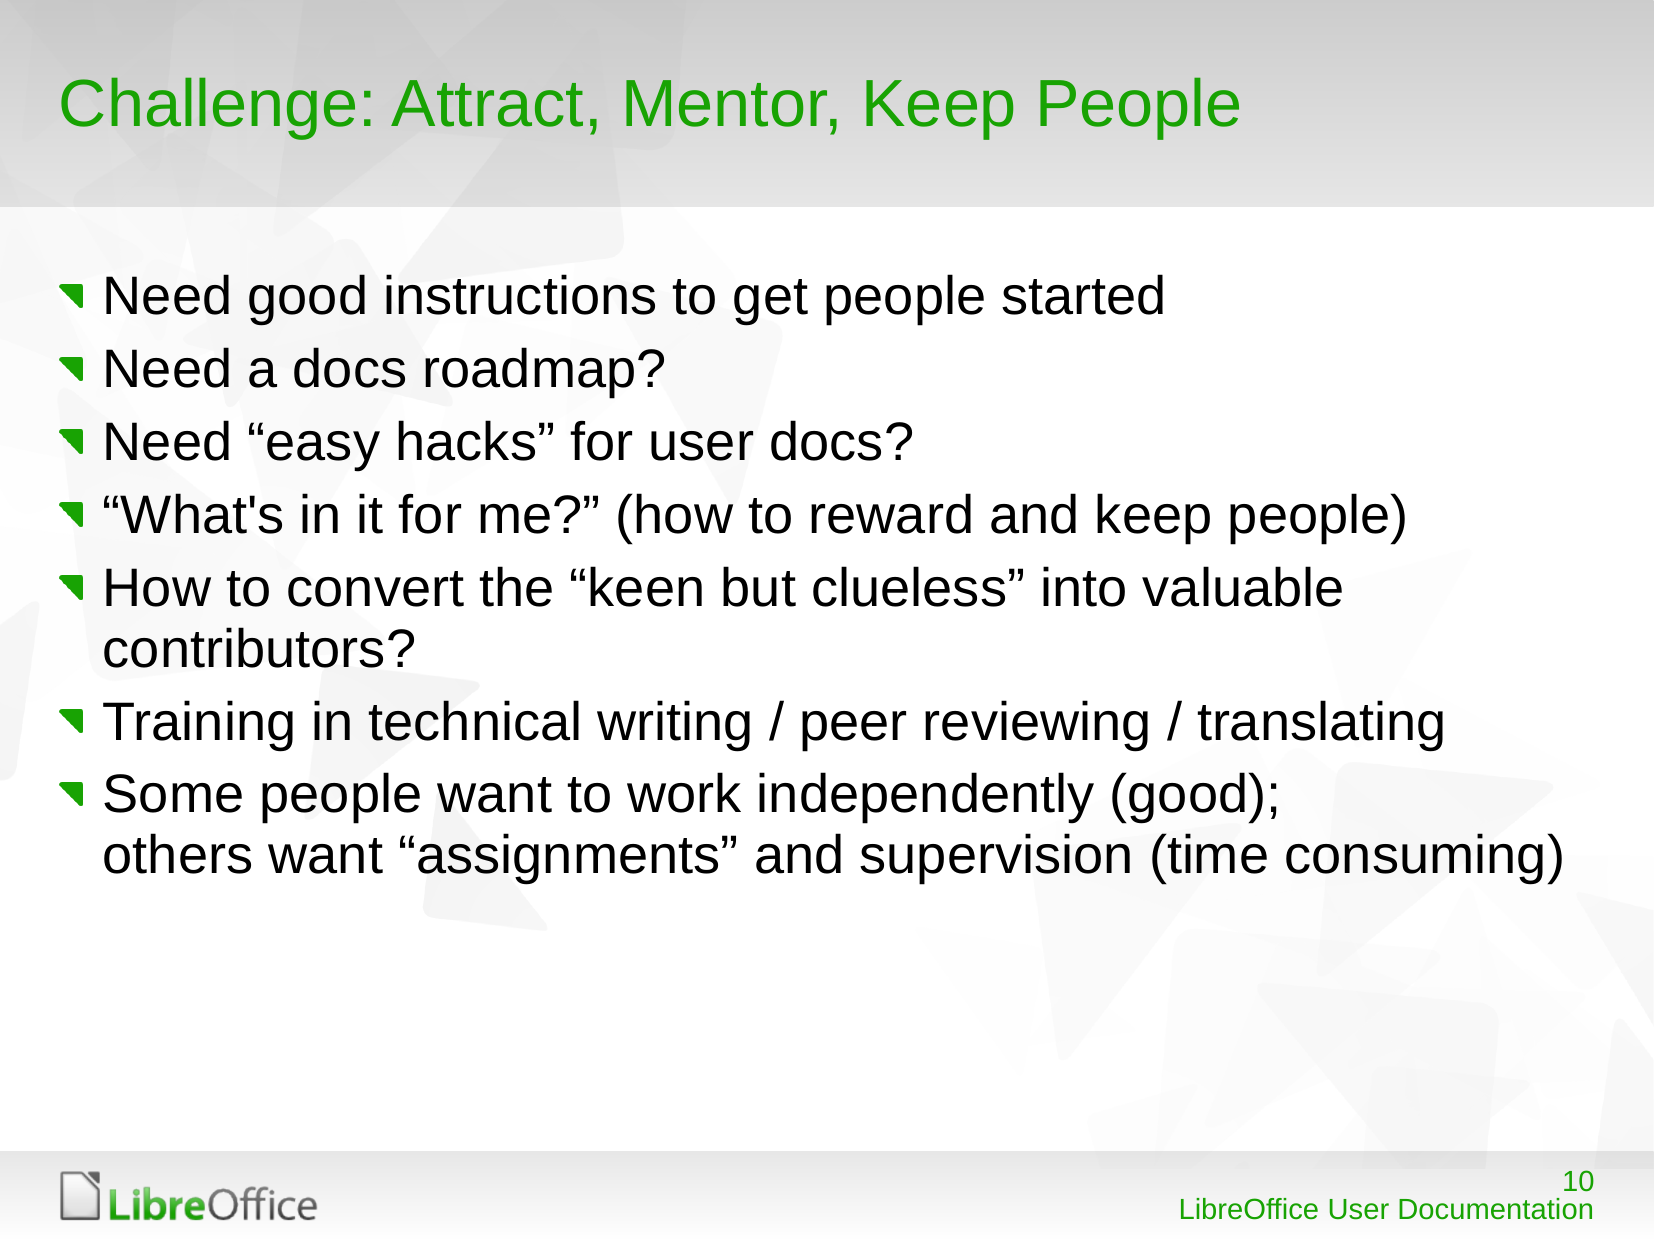

# Challenge: Attract, Mentor, Keep People
Need good instructions to get people started
Need a docs roadmap?
Need “easy hacks” for user docs?
“What's in it for me?” (how to reward and keep people)
How to convert the “keen but clueless” into valuable contributors?
Training in technical writing / peer reviewing / translating
Some people want to work independently (good);
others want “assignments” and supervision (time consuming)
10
LibreOffice User Documentation